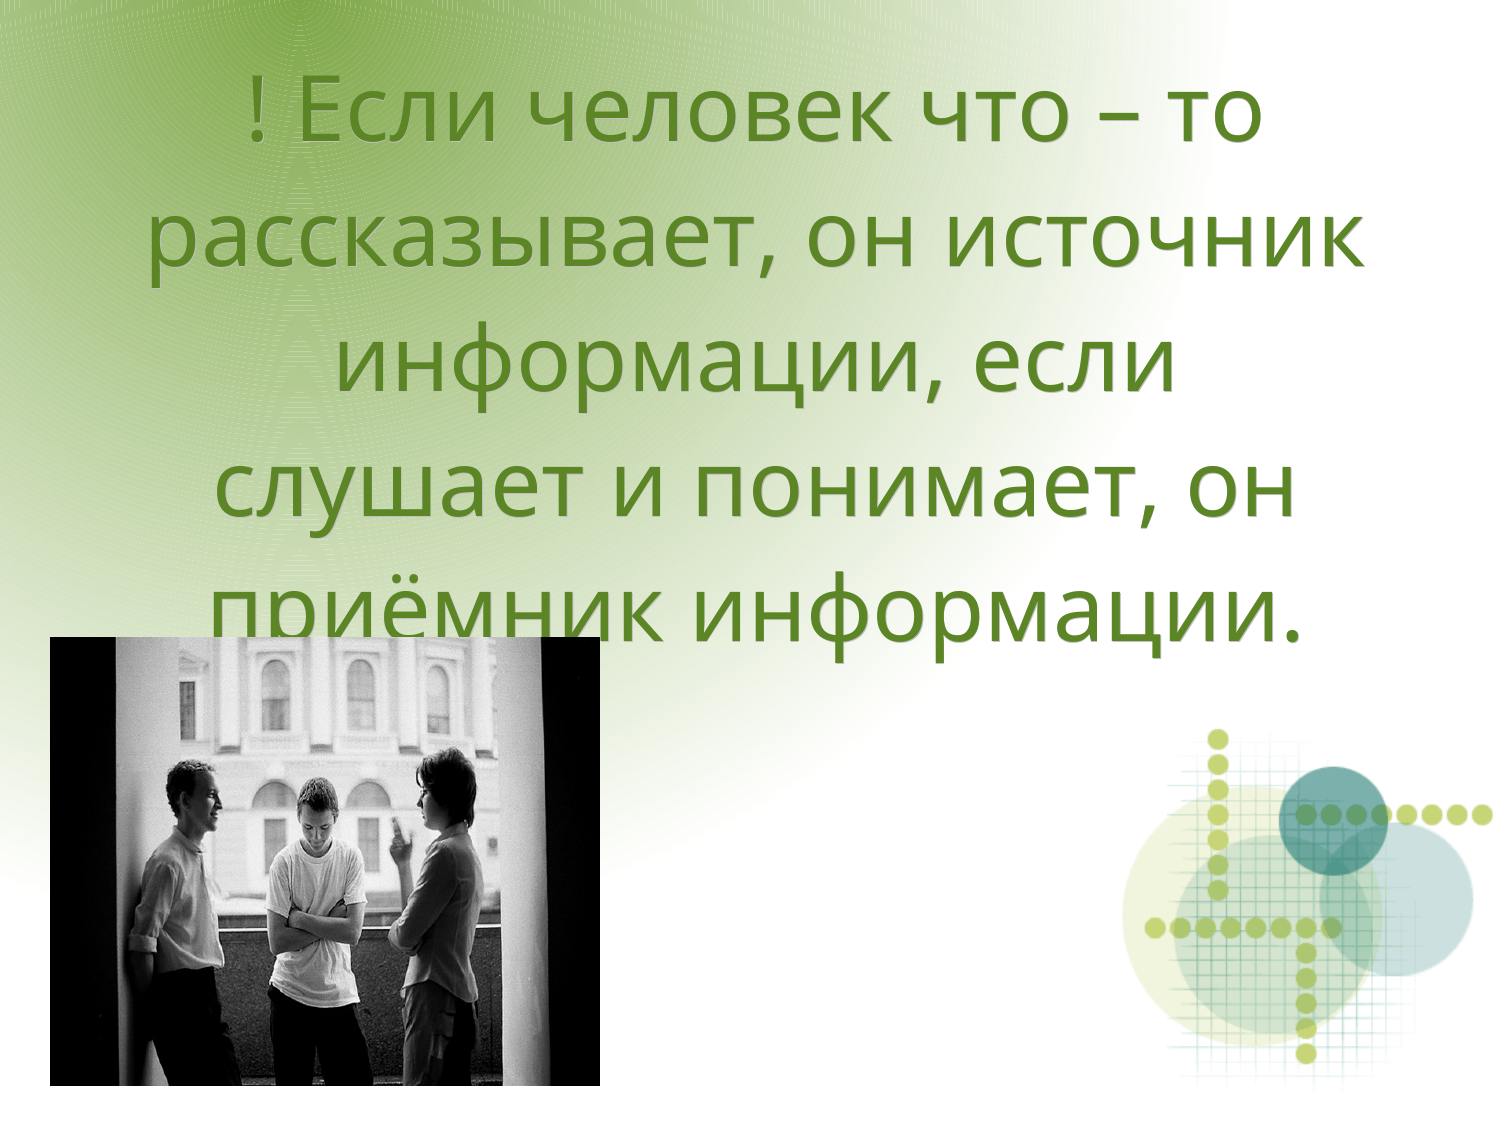

# ! Если человек что – то рассказывает, он источник информации, если слушает и понимает, он приёмник информации.